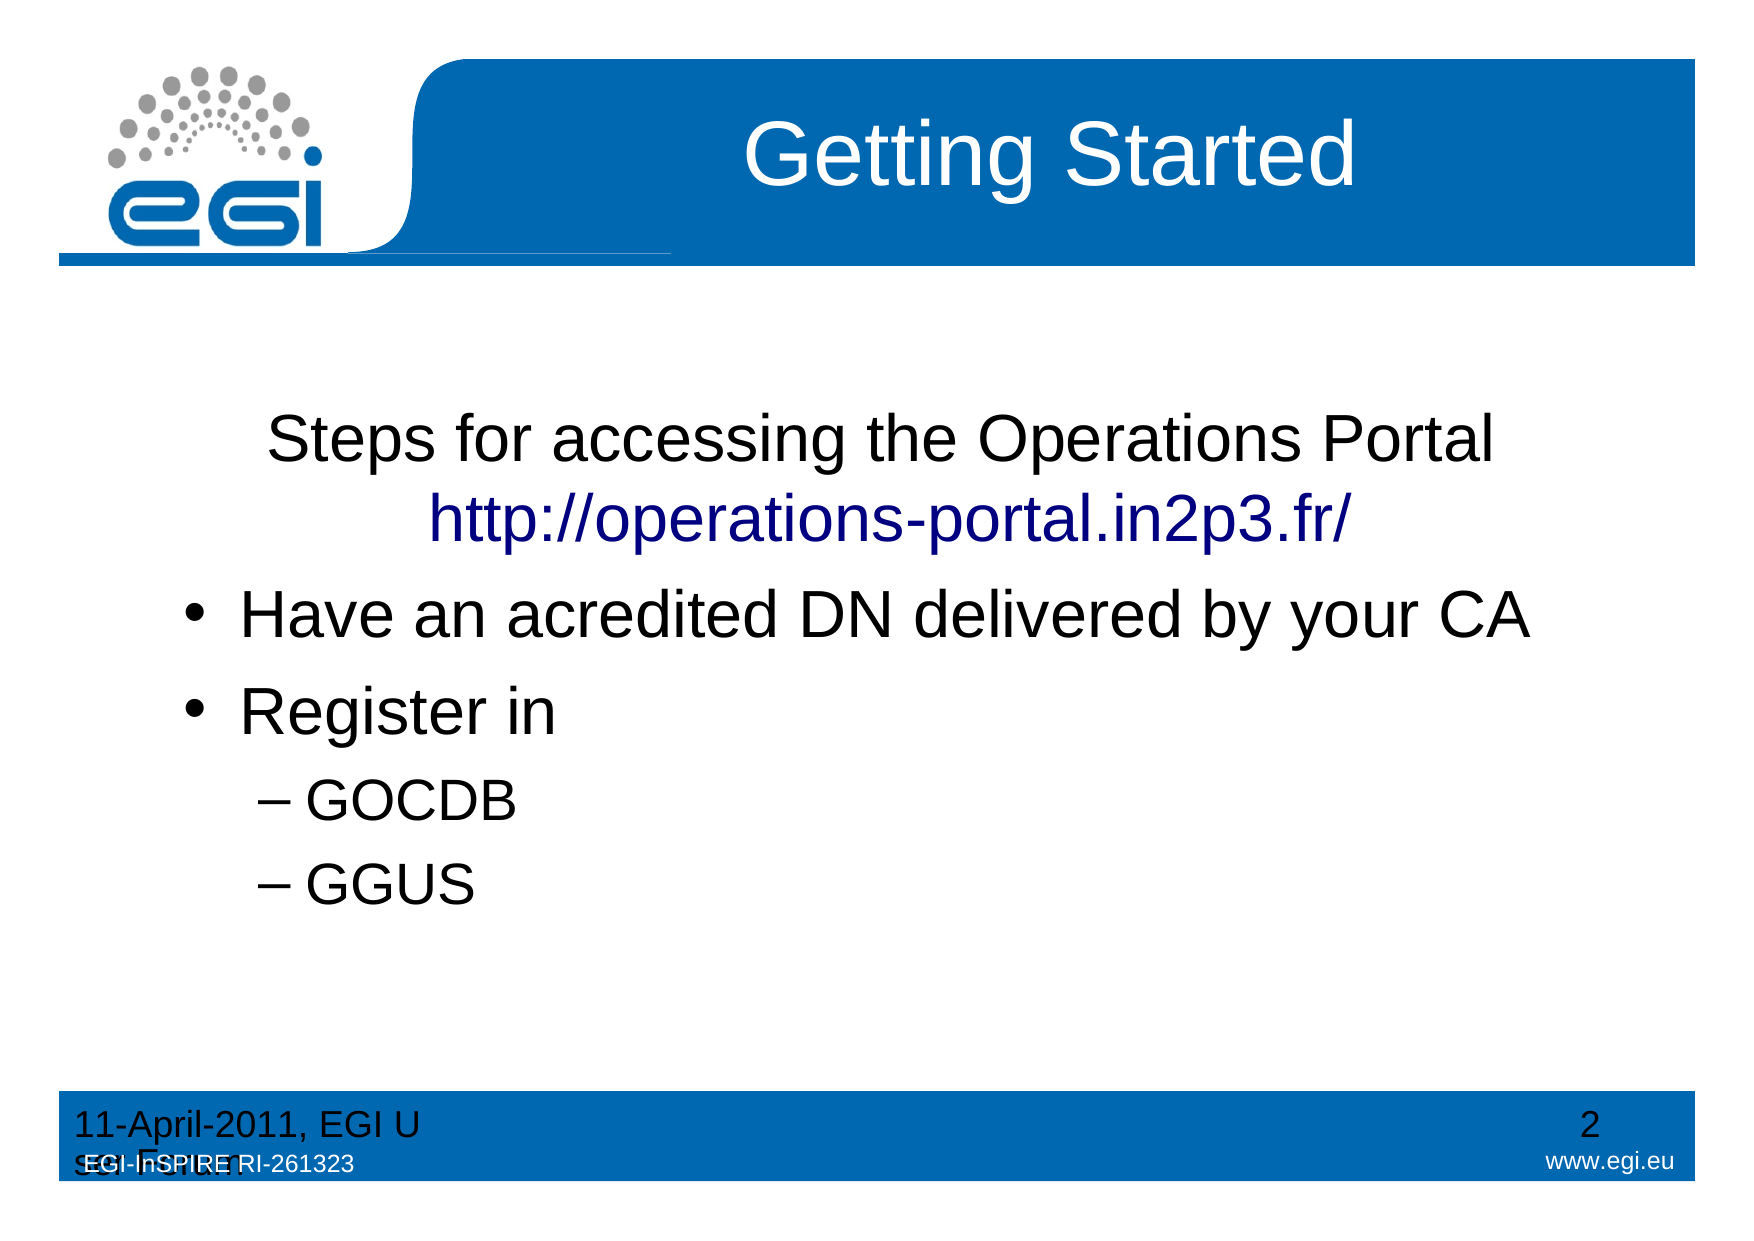

# Getting Started
Steps for accessing the Operations Portal http://operations-portal.in2p3.fr/
Have an acredited DN delivered by your CA
Register in
GOCDB
GGUS
11-April-2011, EGI User Forum
2
Training Guide